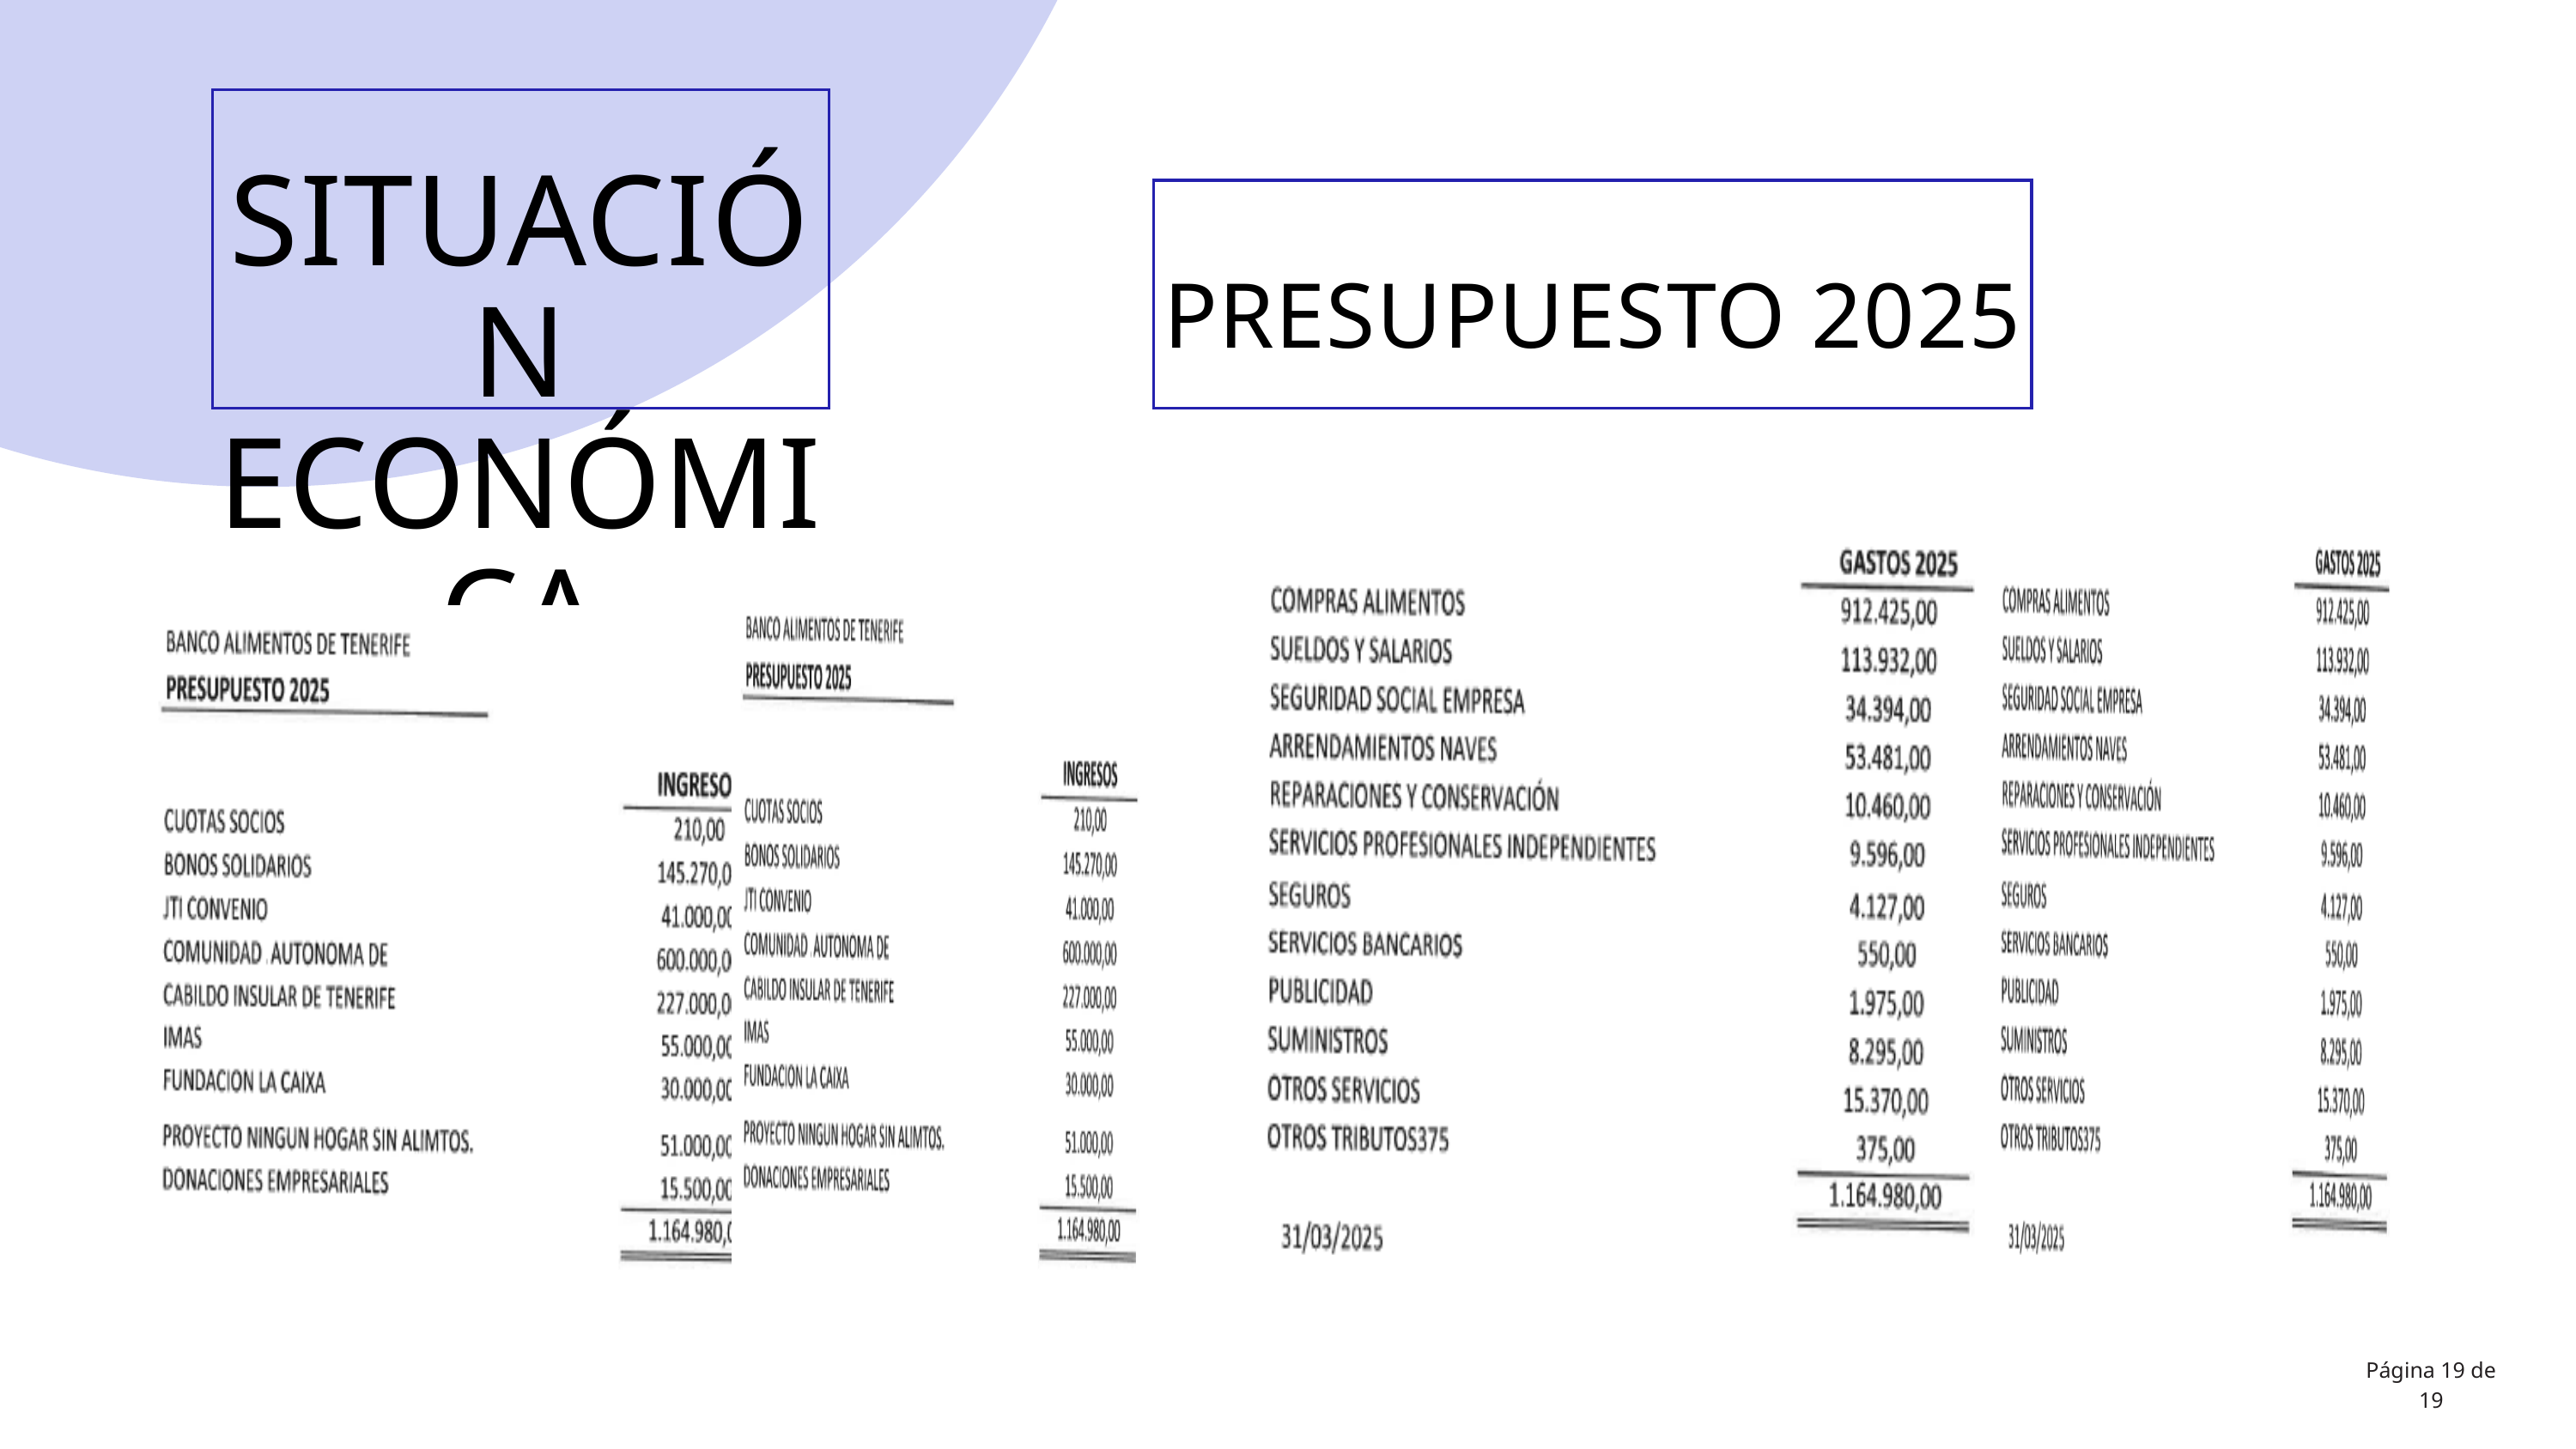

SITUACIÓN ECONÓMICA
PRESUPUESTO 2025
Página 19 de 19